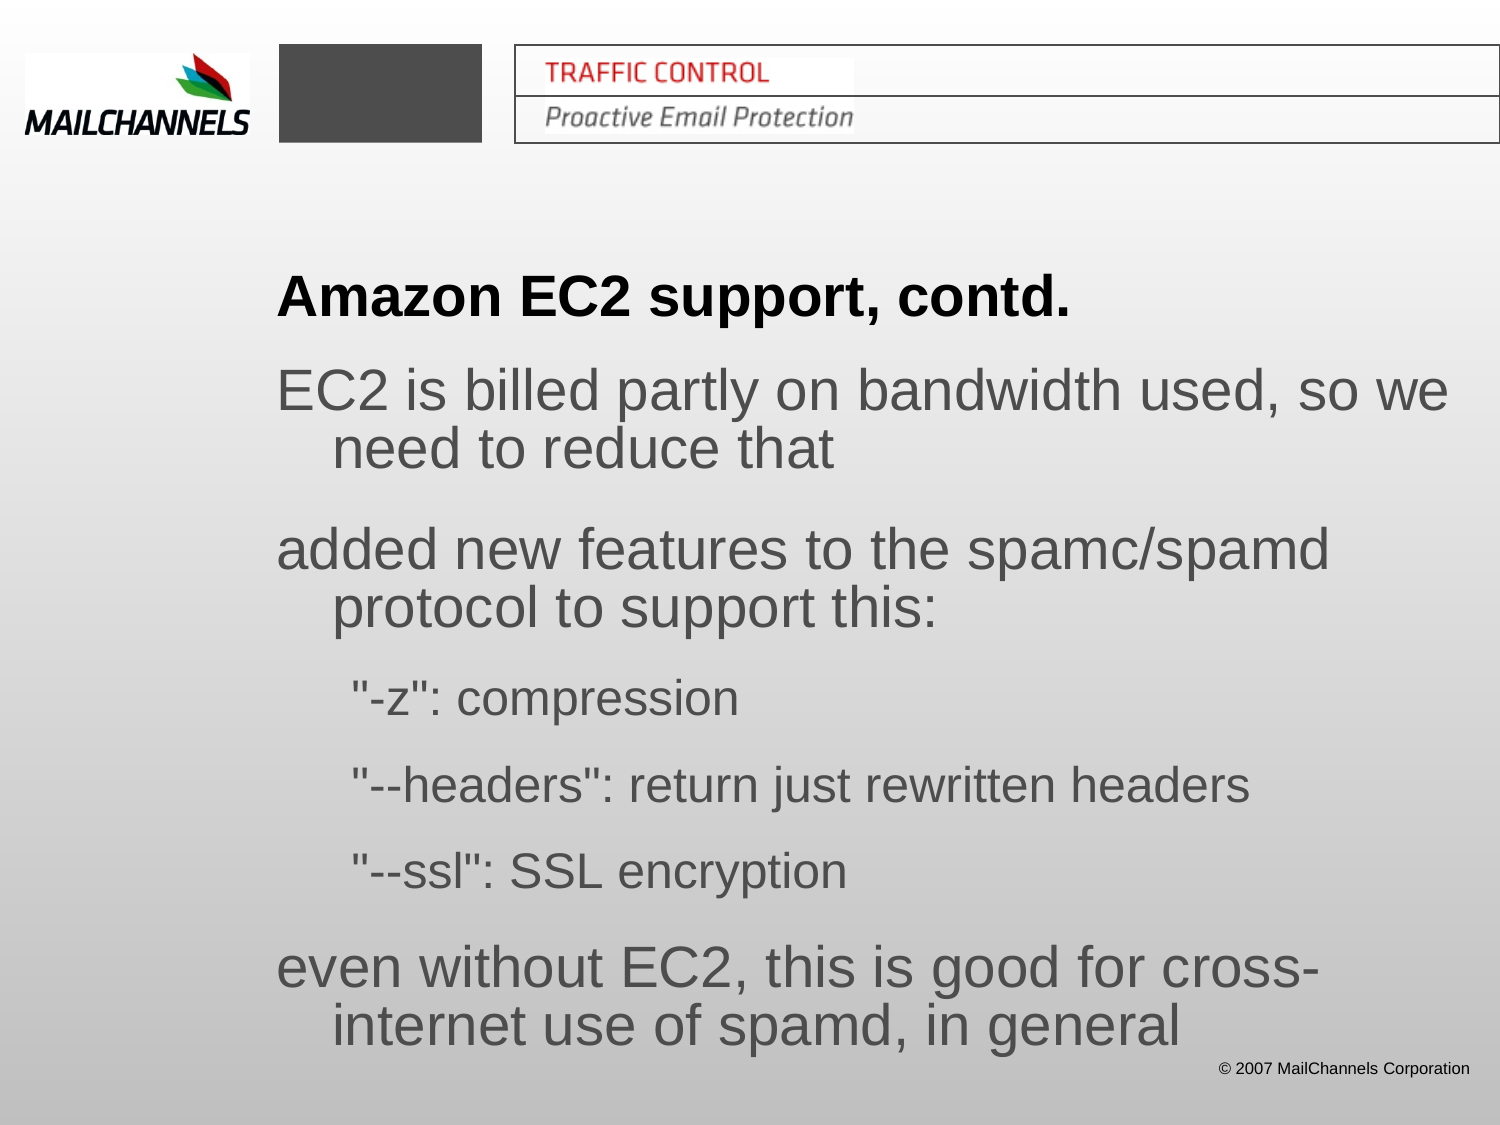

# Amazon EC2 support, contd.
EC2 is billed partly on bandwidth used, so we need to reduce that
added new features to the spamc/spamd protocol to support this:
"-z": compression
"--headers": return just rewritten headers
"--ssl": SSL encryption
even without EC2, this is good for cross-internet use of spamd, in general